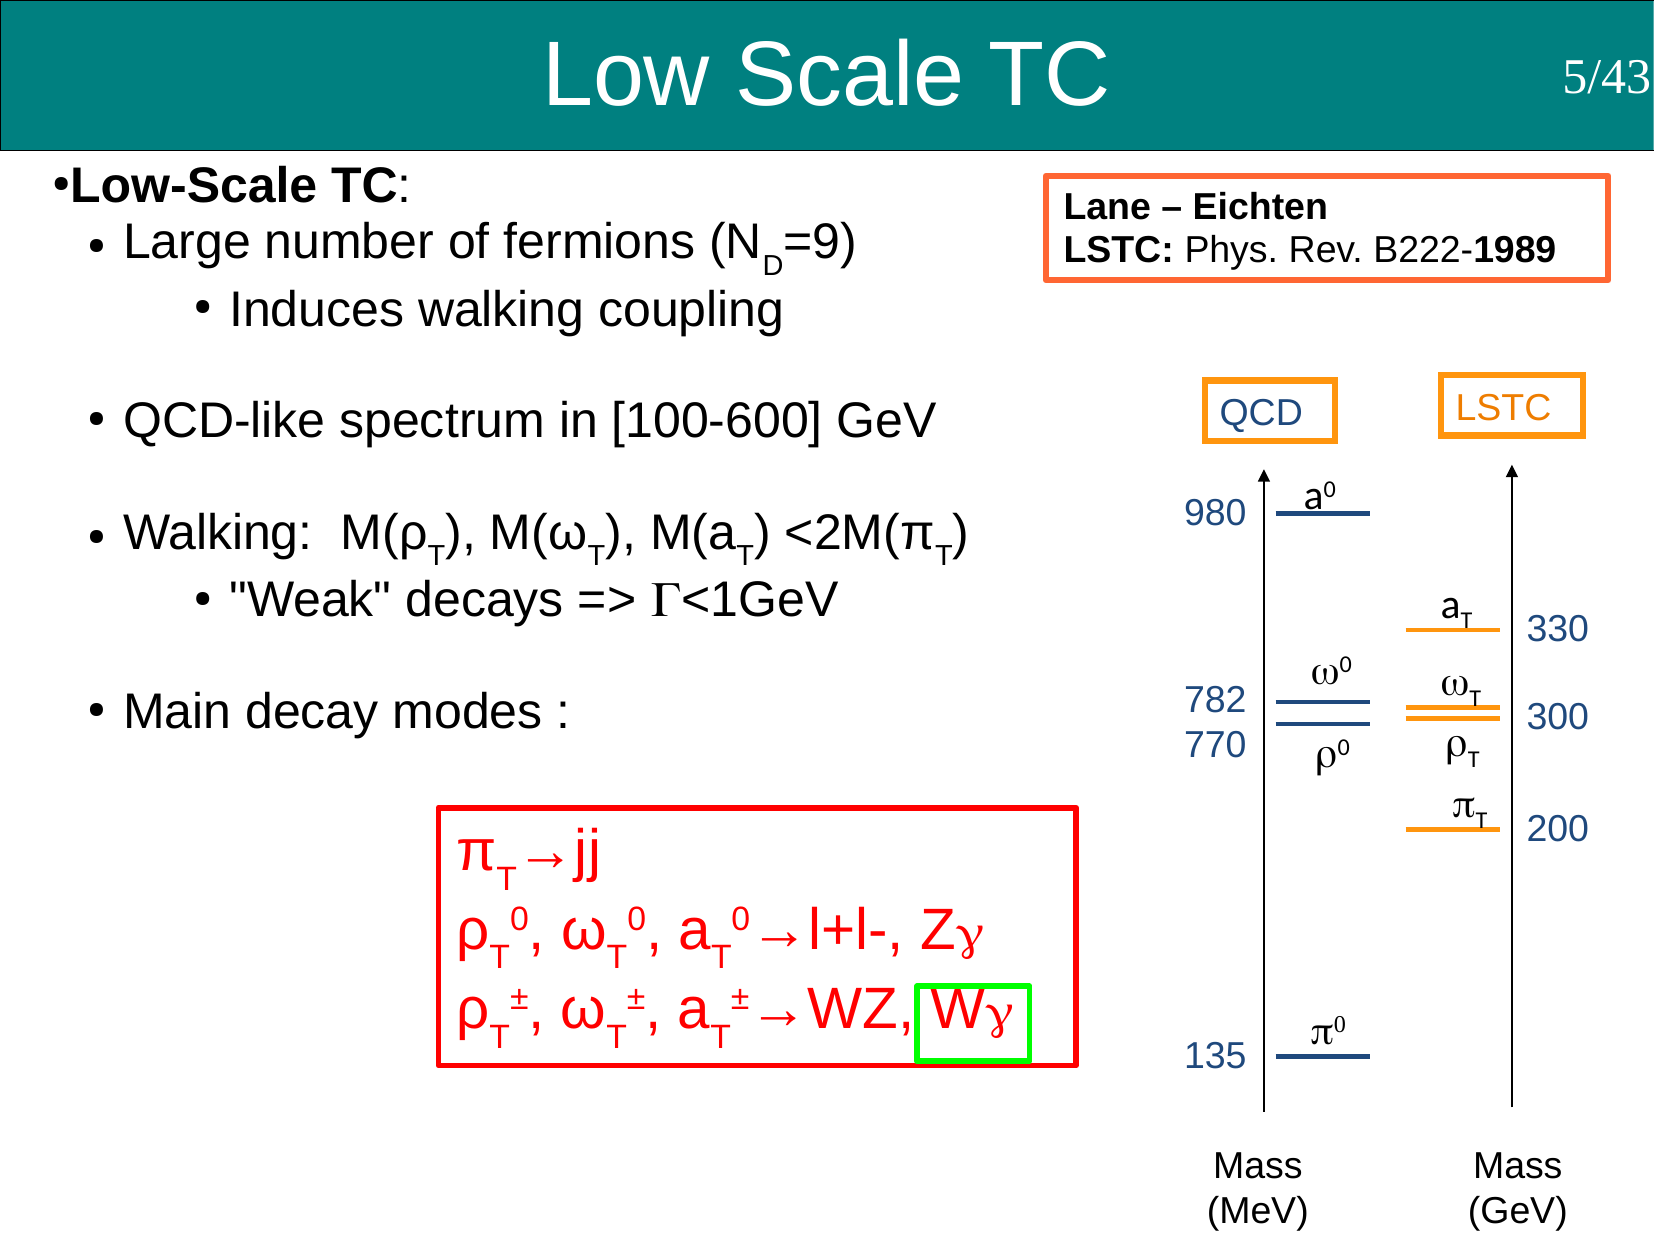

# Low Scale TC
5
Low-Scale TC:
Large number of fermions (ND=9)
Induces walking coupling
QCD‐like spectrum in [100‐600] GeV
Walking: M(ρT), M(ωT), M(aT) <2M(πT)
"Weak" decays => G<1GeV
Main decay modes :
Lane – Eichten
LSTC: Phys. Rev. B222-1989
LSTC
QCD
a0
980
aT
330
0
T
782
300
T
770
0
T
200
πT→jj
ρT0, ωT0, aT0→l+l‐, Z
ρT±, ωT±, aT±→WZ, W
0
135
Mass (MeV)
Mass (GeV)